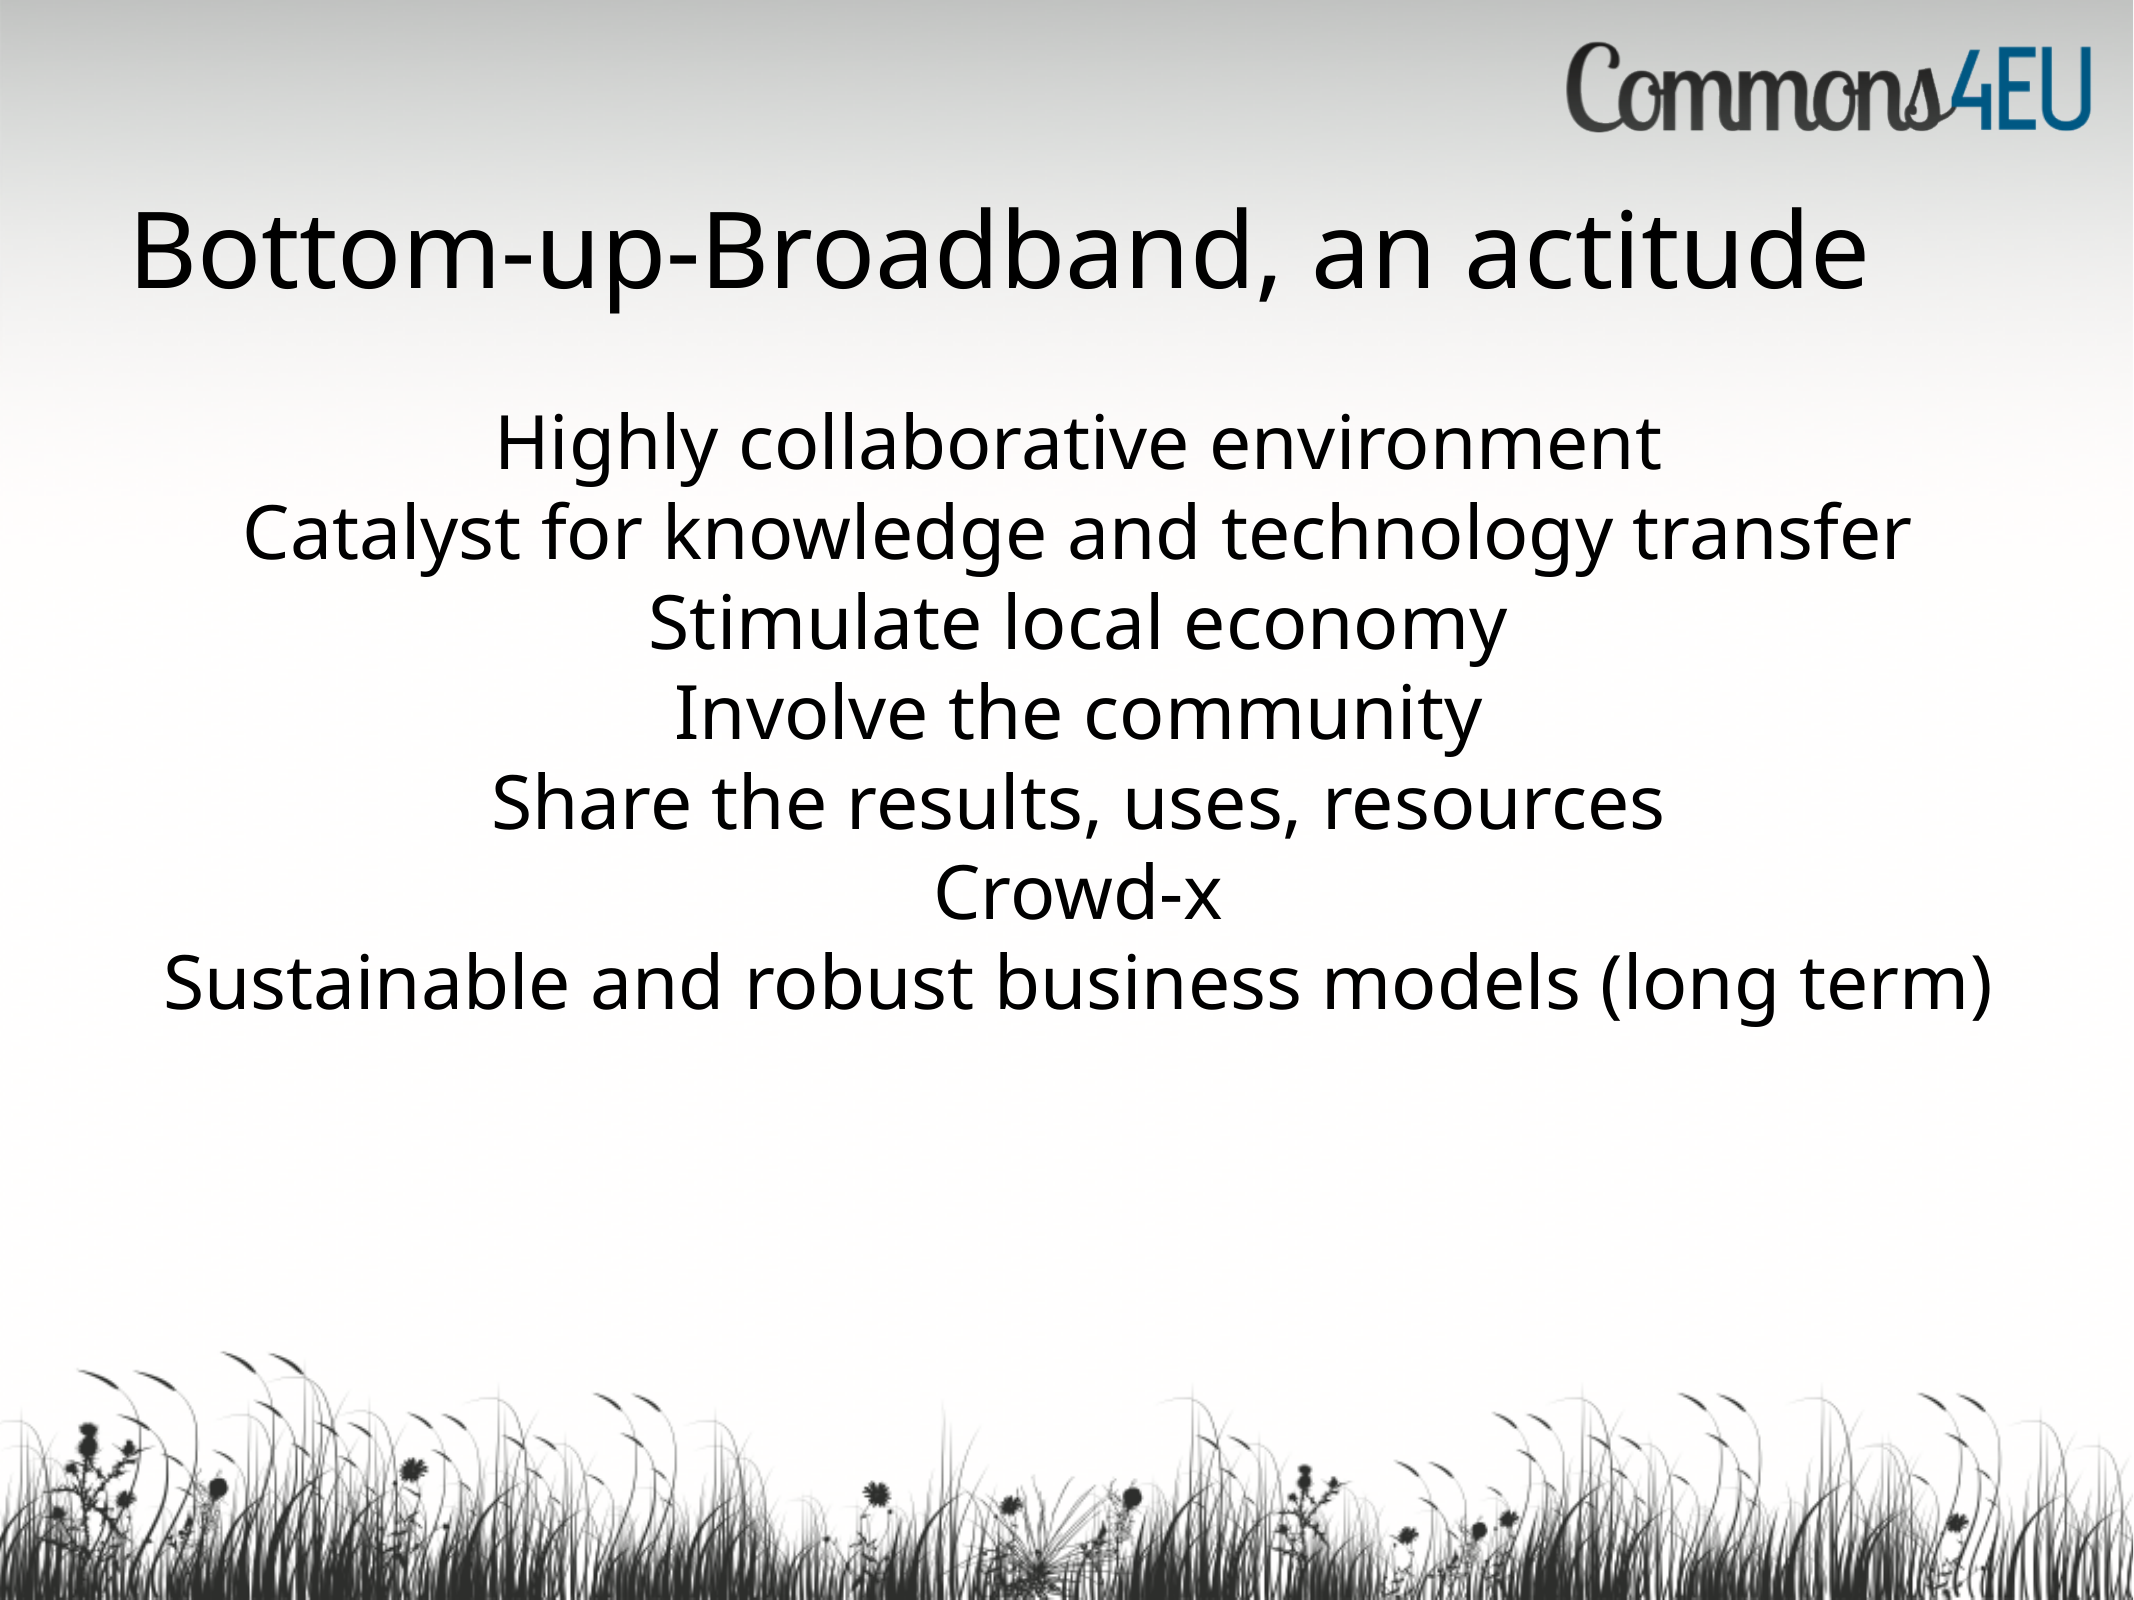

# Bottom-up-Broadband, an actitude
Highly collaborative environment
Catalyst for knowledge and technology transfer
Stimulate local economy
Involve the community
Share the results, uses, resources
Crowd-x
Sustainable and robust business models (long term)